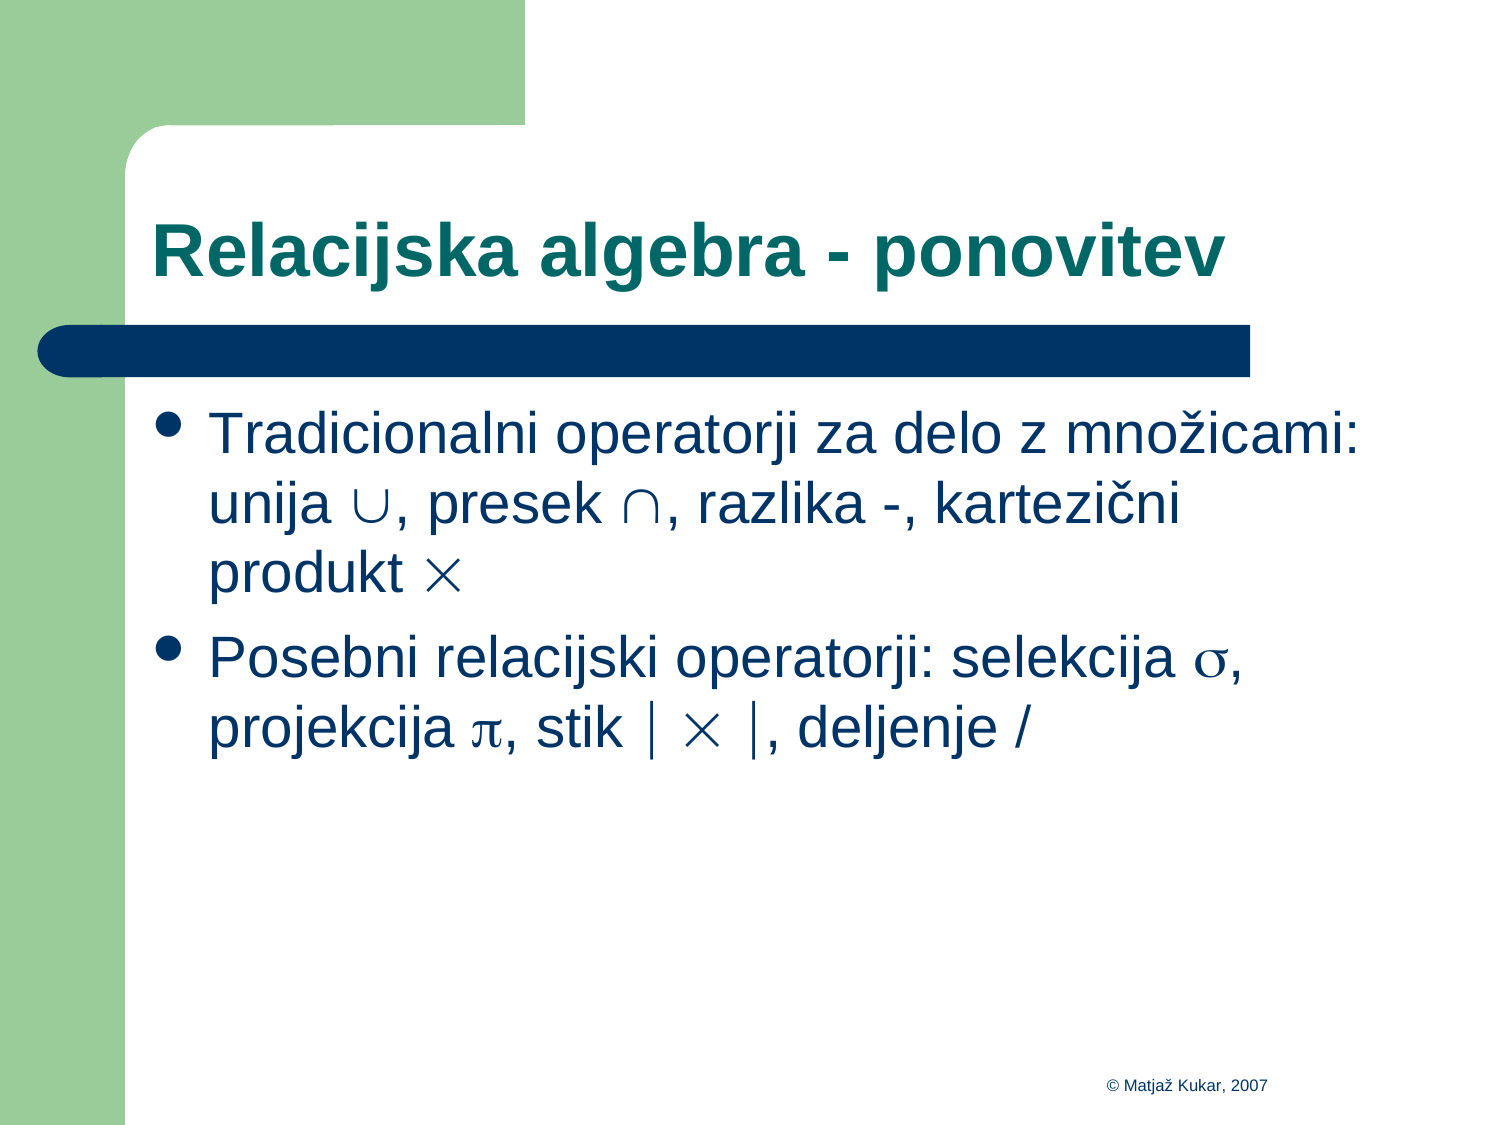

# Relacijska algebra - ponovitev
Tradicionalni operatorji za delo z množicami: unija , presek , razlika -, kartezični produkt 
Posebni relacijski operatorji: selekcija , projekcija , stik   , deljenje 
© Matjaž Kukar, 2007